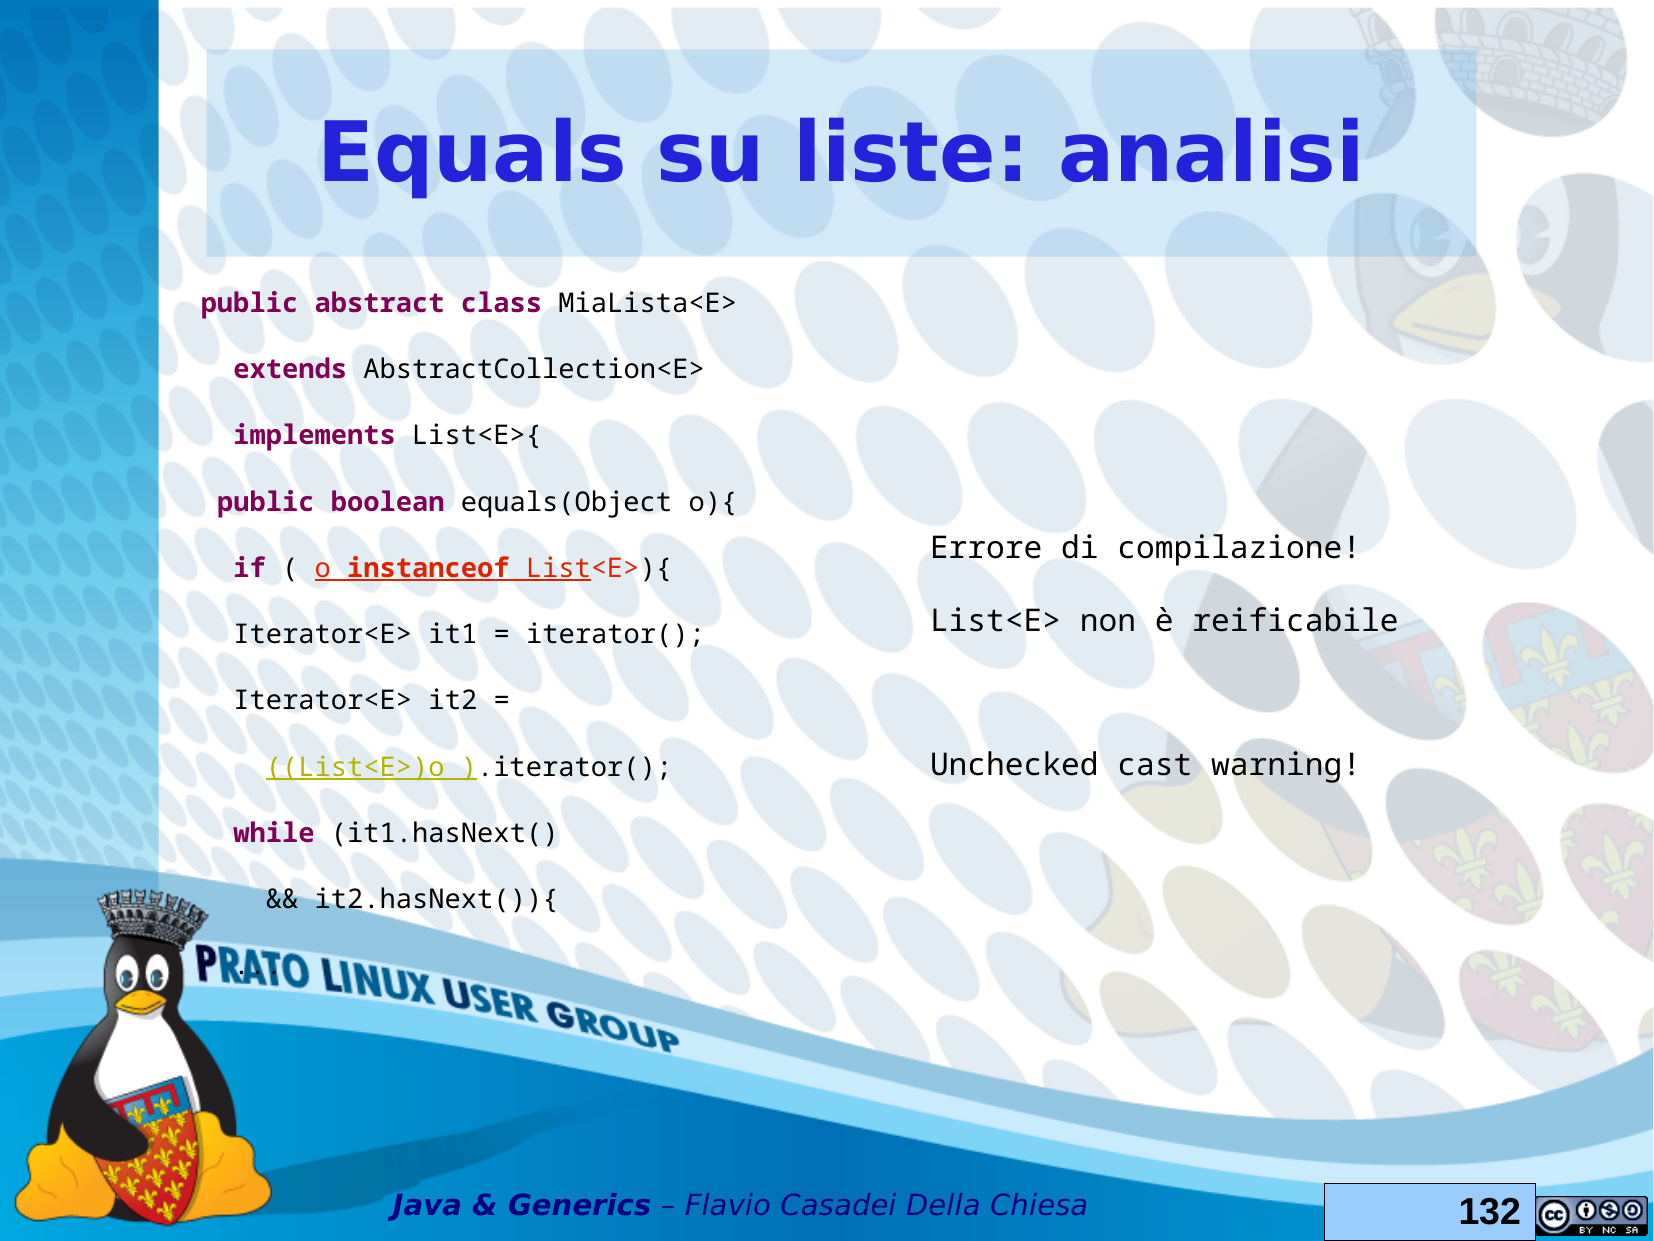

# Equals su liste: analisi
Errore di compilazione!
List<E> non è reificabile
Unchecked cast warning!
public abstract class MiaLista<E>
 extends AbstractCollection<E>
 implements List<E>{
 public boolean equals(Object o){
 if ( o instanceof List<E>){
 Iterator<E> it1 = iterator();
 Iterator<E> it2 =
 ((List<E>)o ).iterator();
 while (it1.hasNext()
 && it2.hasNext()){
 ...